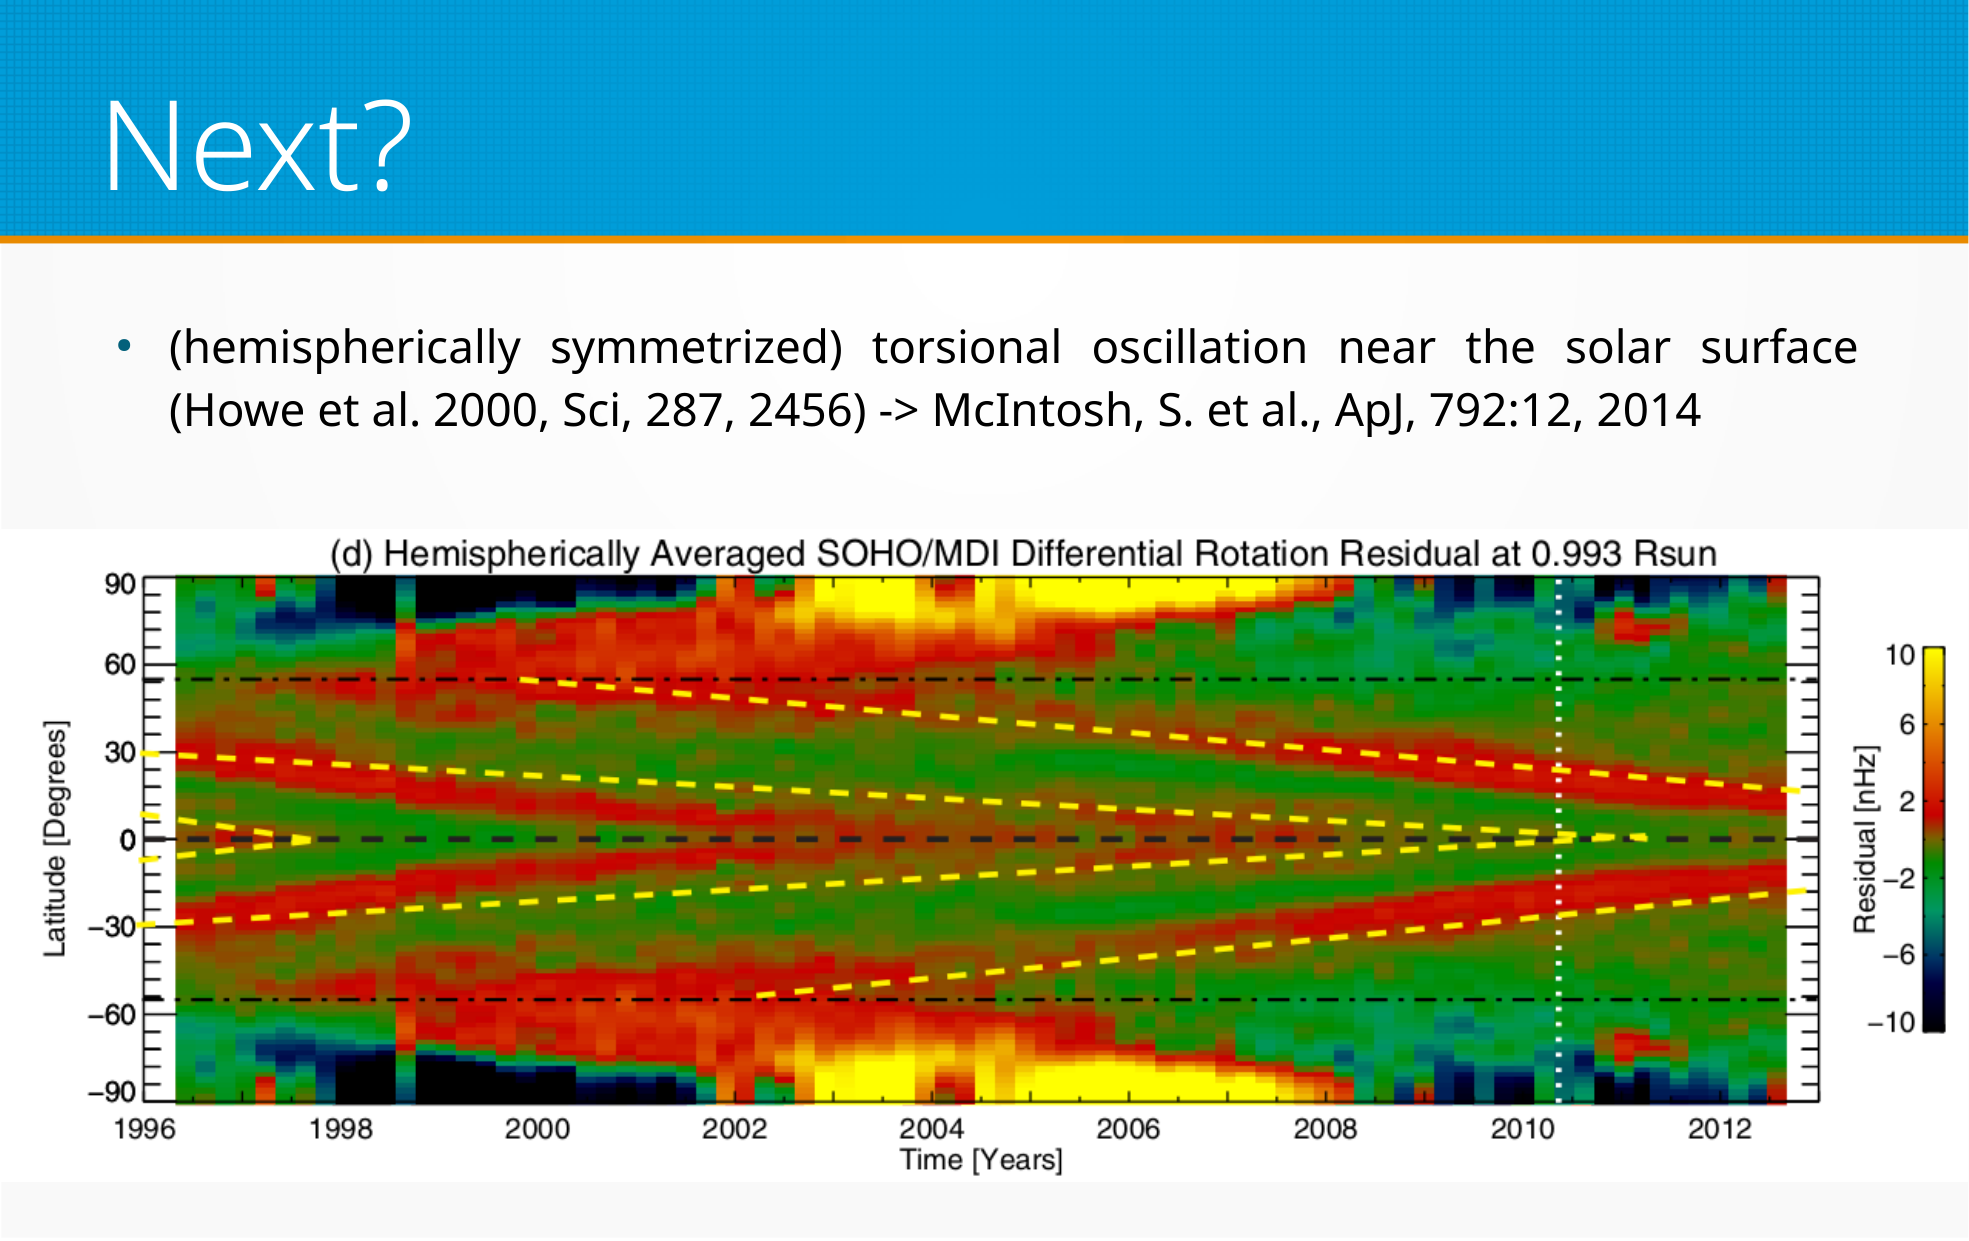

# Next?
(hemispherically symmetrized) torsional oscillation near the solar surface (Howe et al. 2000, Sci, 287, 2456) -> McIntosh, S. et al., ApJ, 792:12, 2014